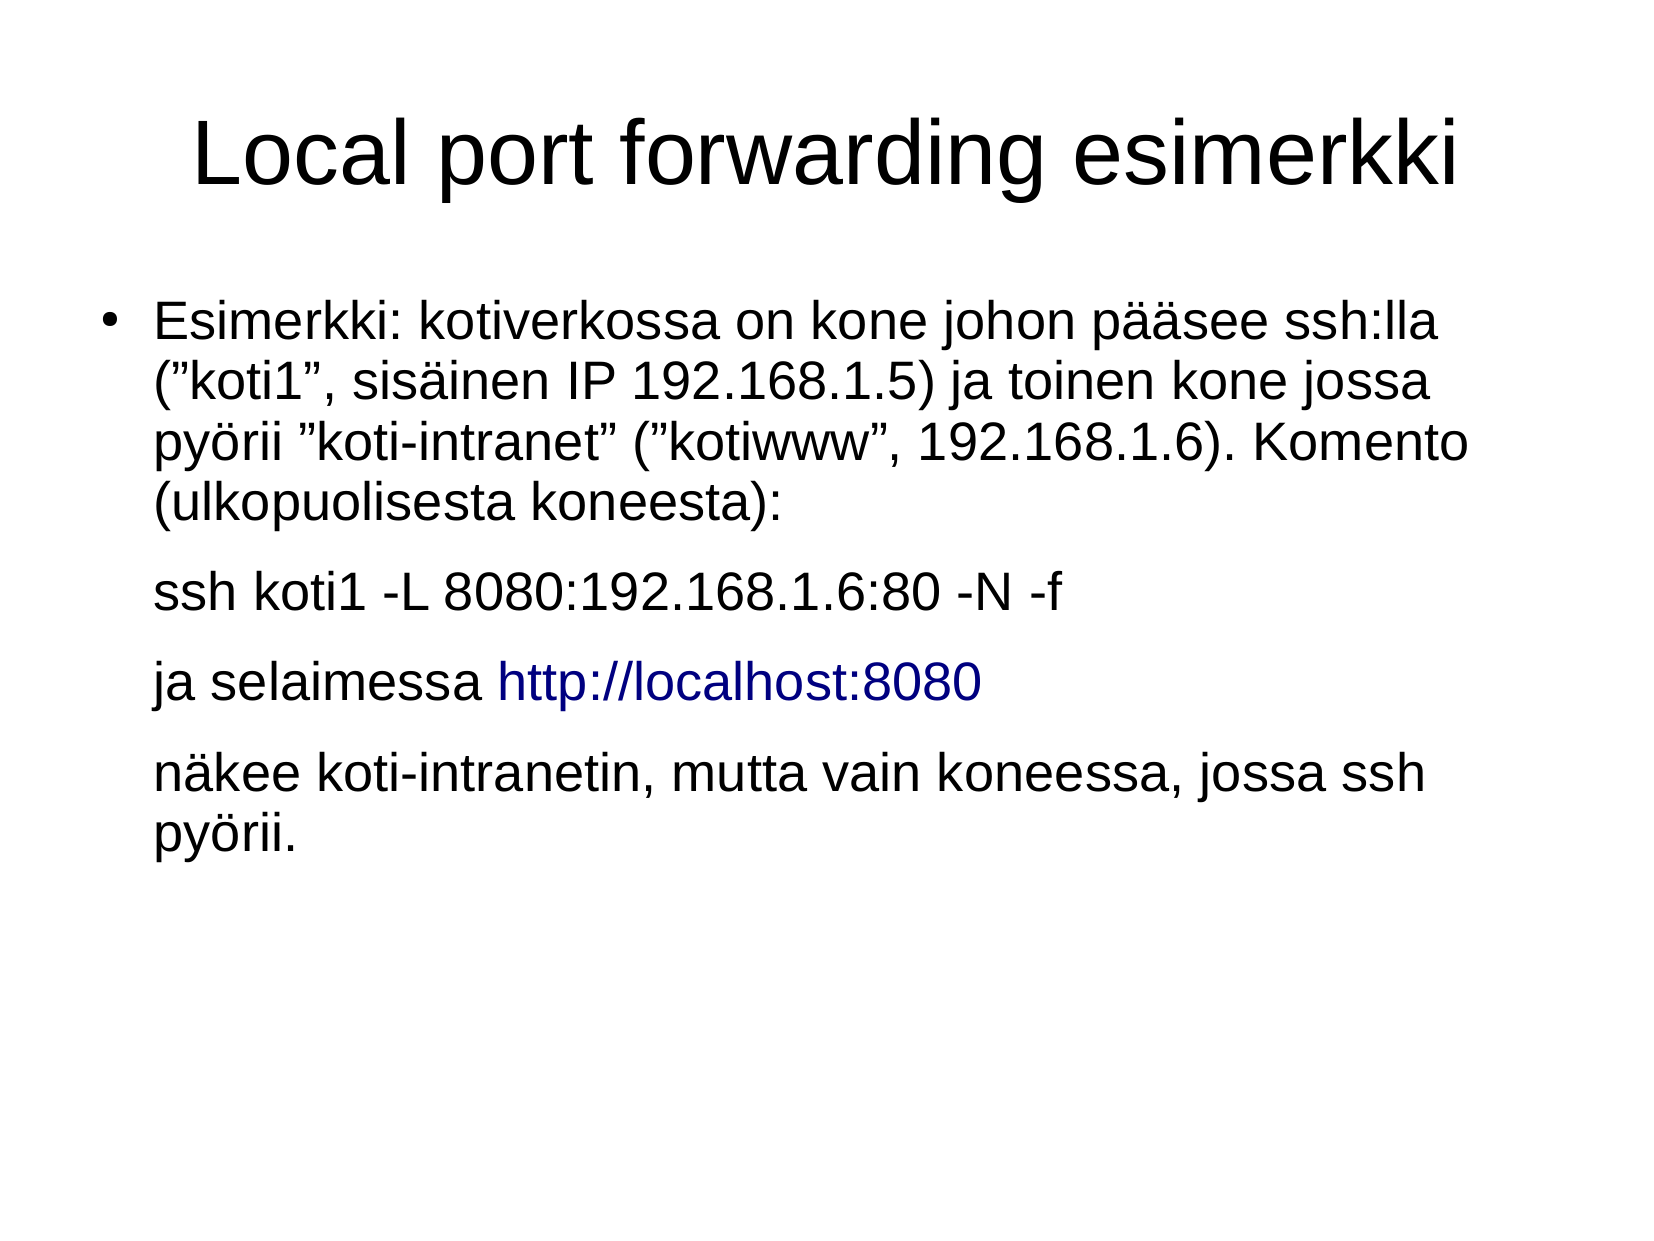

# Local port forwarding esimerkki
Esimerkki: kotiverkossa on kone johon pääsee ssh:lla (”koti1”, sisäinen IP 192.168.1.5) ja toinen kone jossa pyörii ”koti-intranet” (”kotiwww”, 192.168.1.6). Komento (ulkopuolisesta koneesta):
ssh koti1 -L 8080:192.168.1.6:80 -N -f
ja selaimessa http://localhost:8080
näkee koti-intranetin, mutta vain koneessa, jossa ssh pyörii.